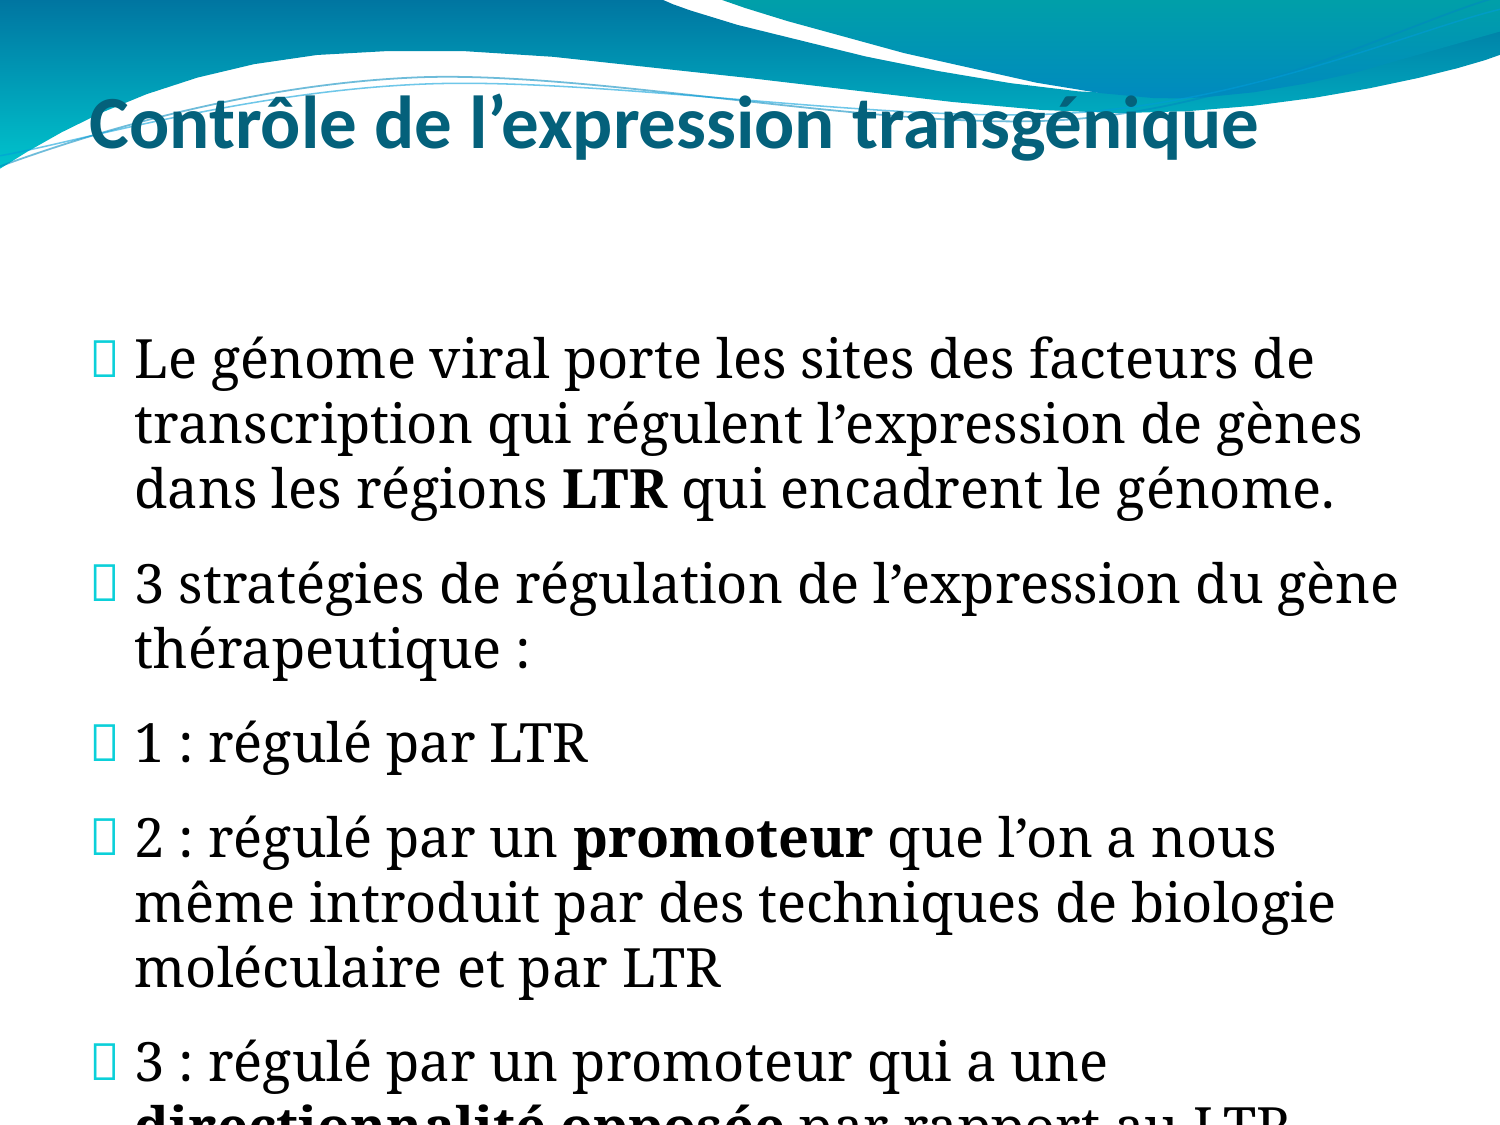

# Contrôle de l’expression transgénique
Le génome viral porte les sites des facteurs de transcription qui régulent l’expression de gènes dans les régions LTR qui encadrent le génome.
3 stratégies de régulation de l’expression du gène thérapeutique :
1 : régulé par LTR
2 : régulé par un promoteur que l’on a nous même introduit par des techniques de biologie moléculaire et par LTR
3 : régulé par un promoteur qui a une directionnalité opposée par rapport au LTR. Intérêt thérapeutique : le gène thérapeutique est ainsi exclusivement transcrit par son promoteur et non par les LTR